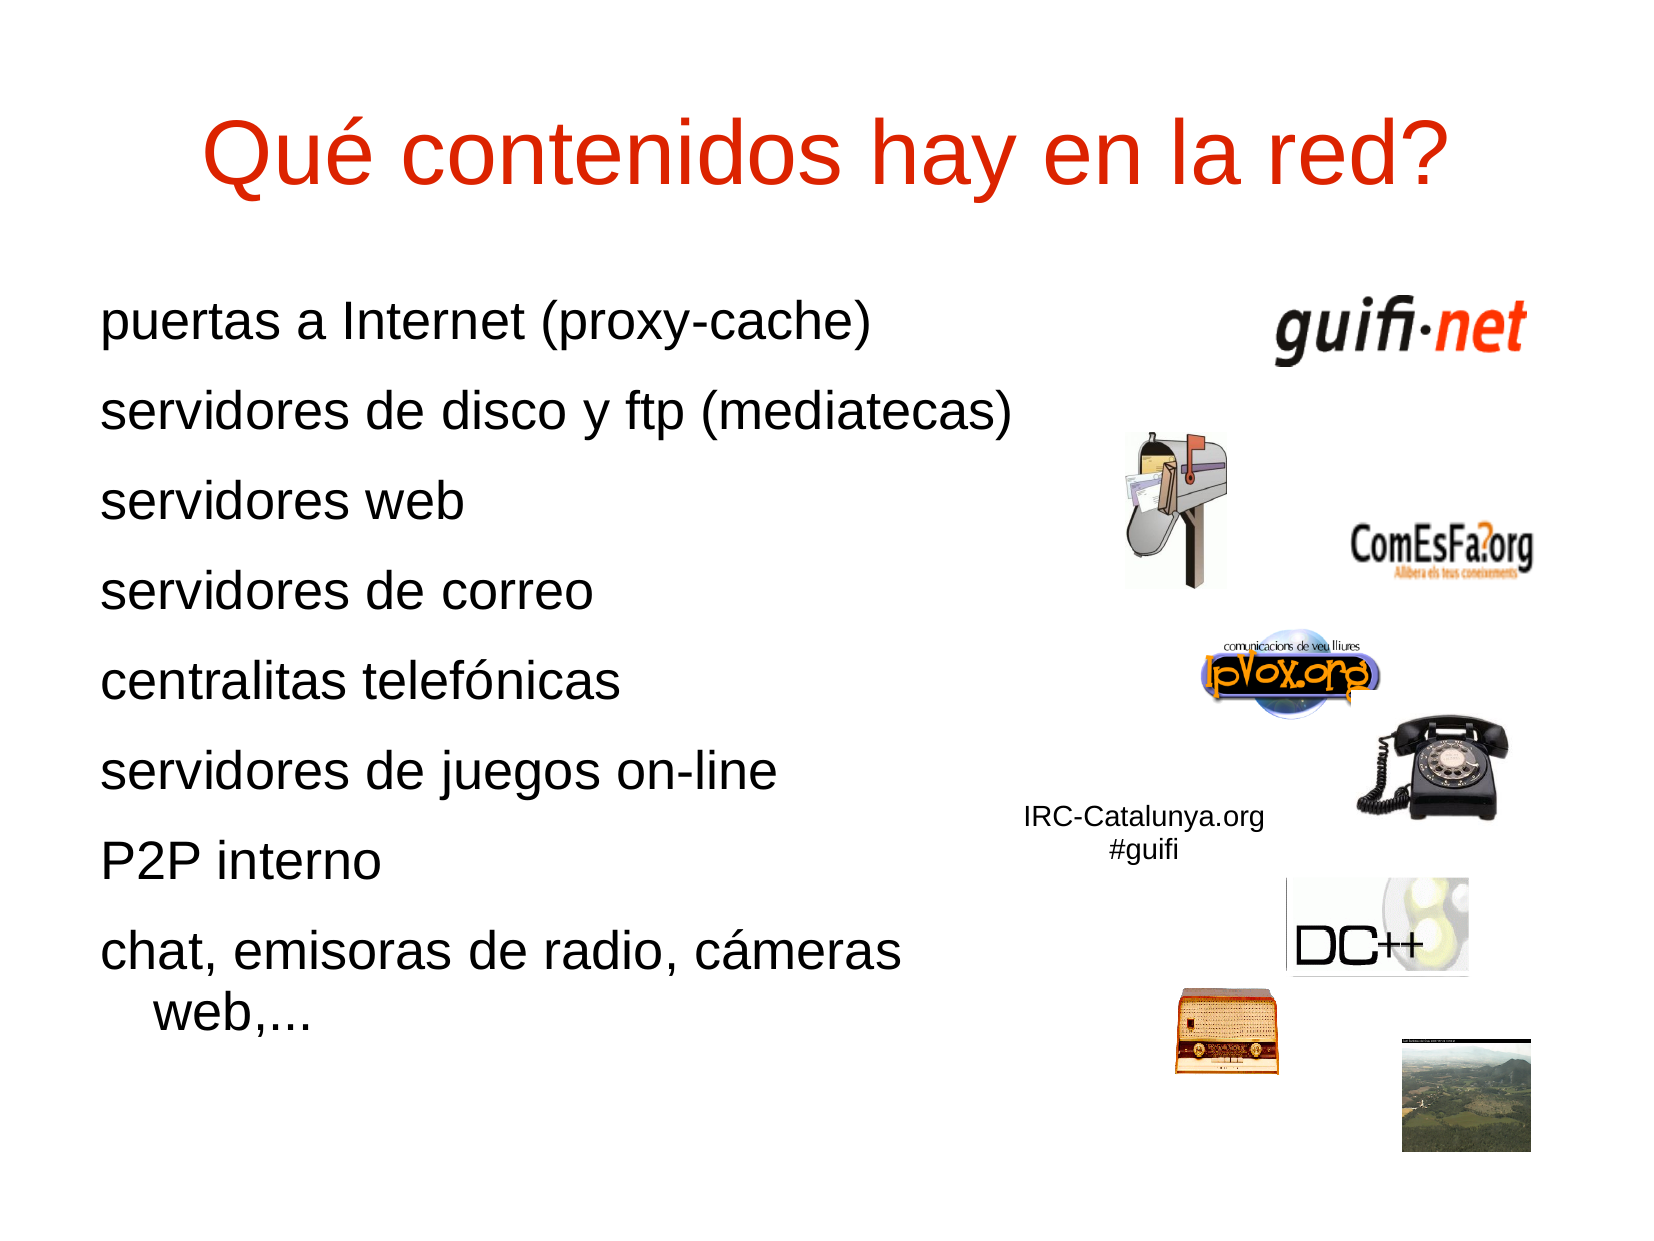

# Qué contenidos hay en la red?
puertas a Internet (proxy-cache)
servidores de disco y ftp (mediatecas)
servidores web
servidores de correo
centralitas telefónicas
servidores de juegos on-line
P2P interno
chat, emisoras de radio, cámeras web,...
IRC-Catalunya.org
#guifi